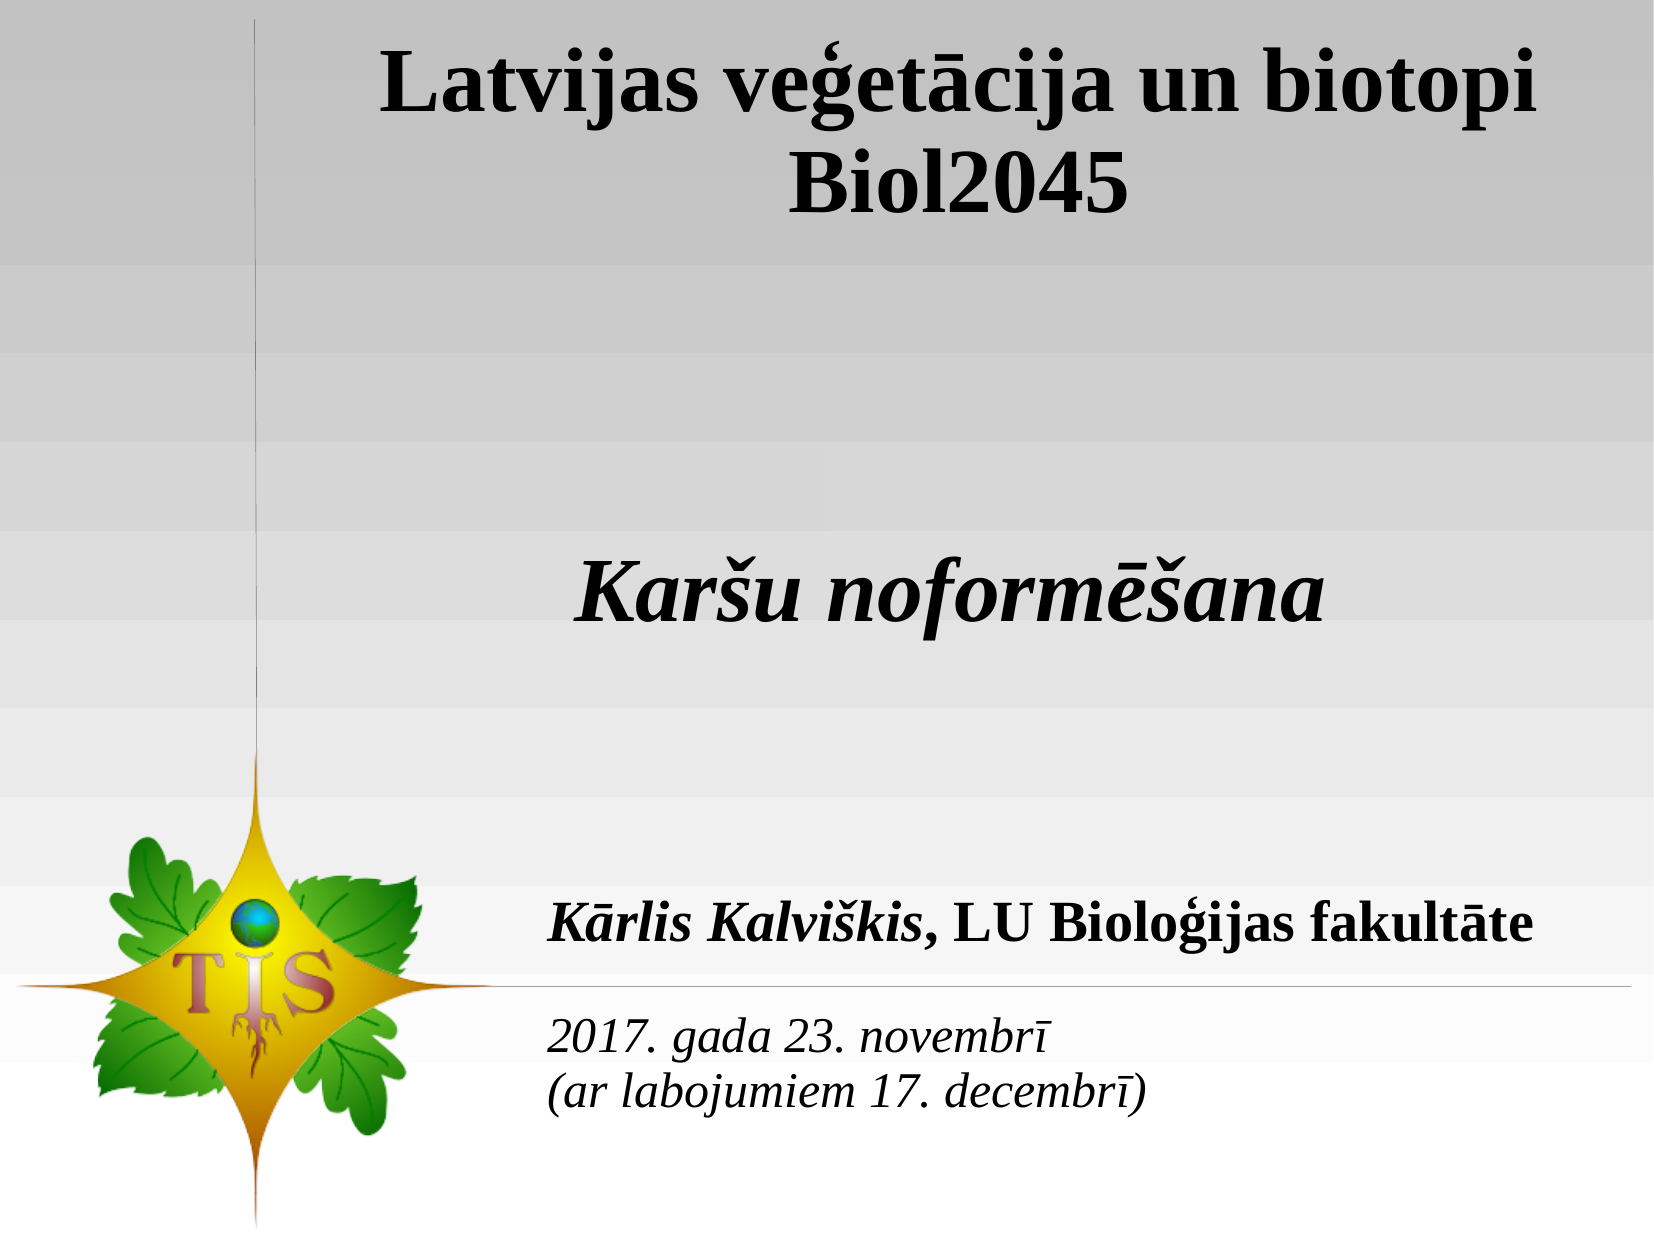

# Karšu noformēšana
2017. gada 23. novembrī
(ar labojumiem 17. decembrī)